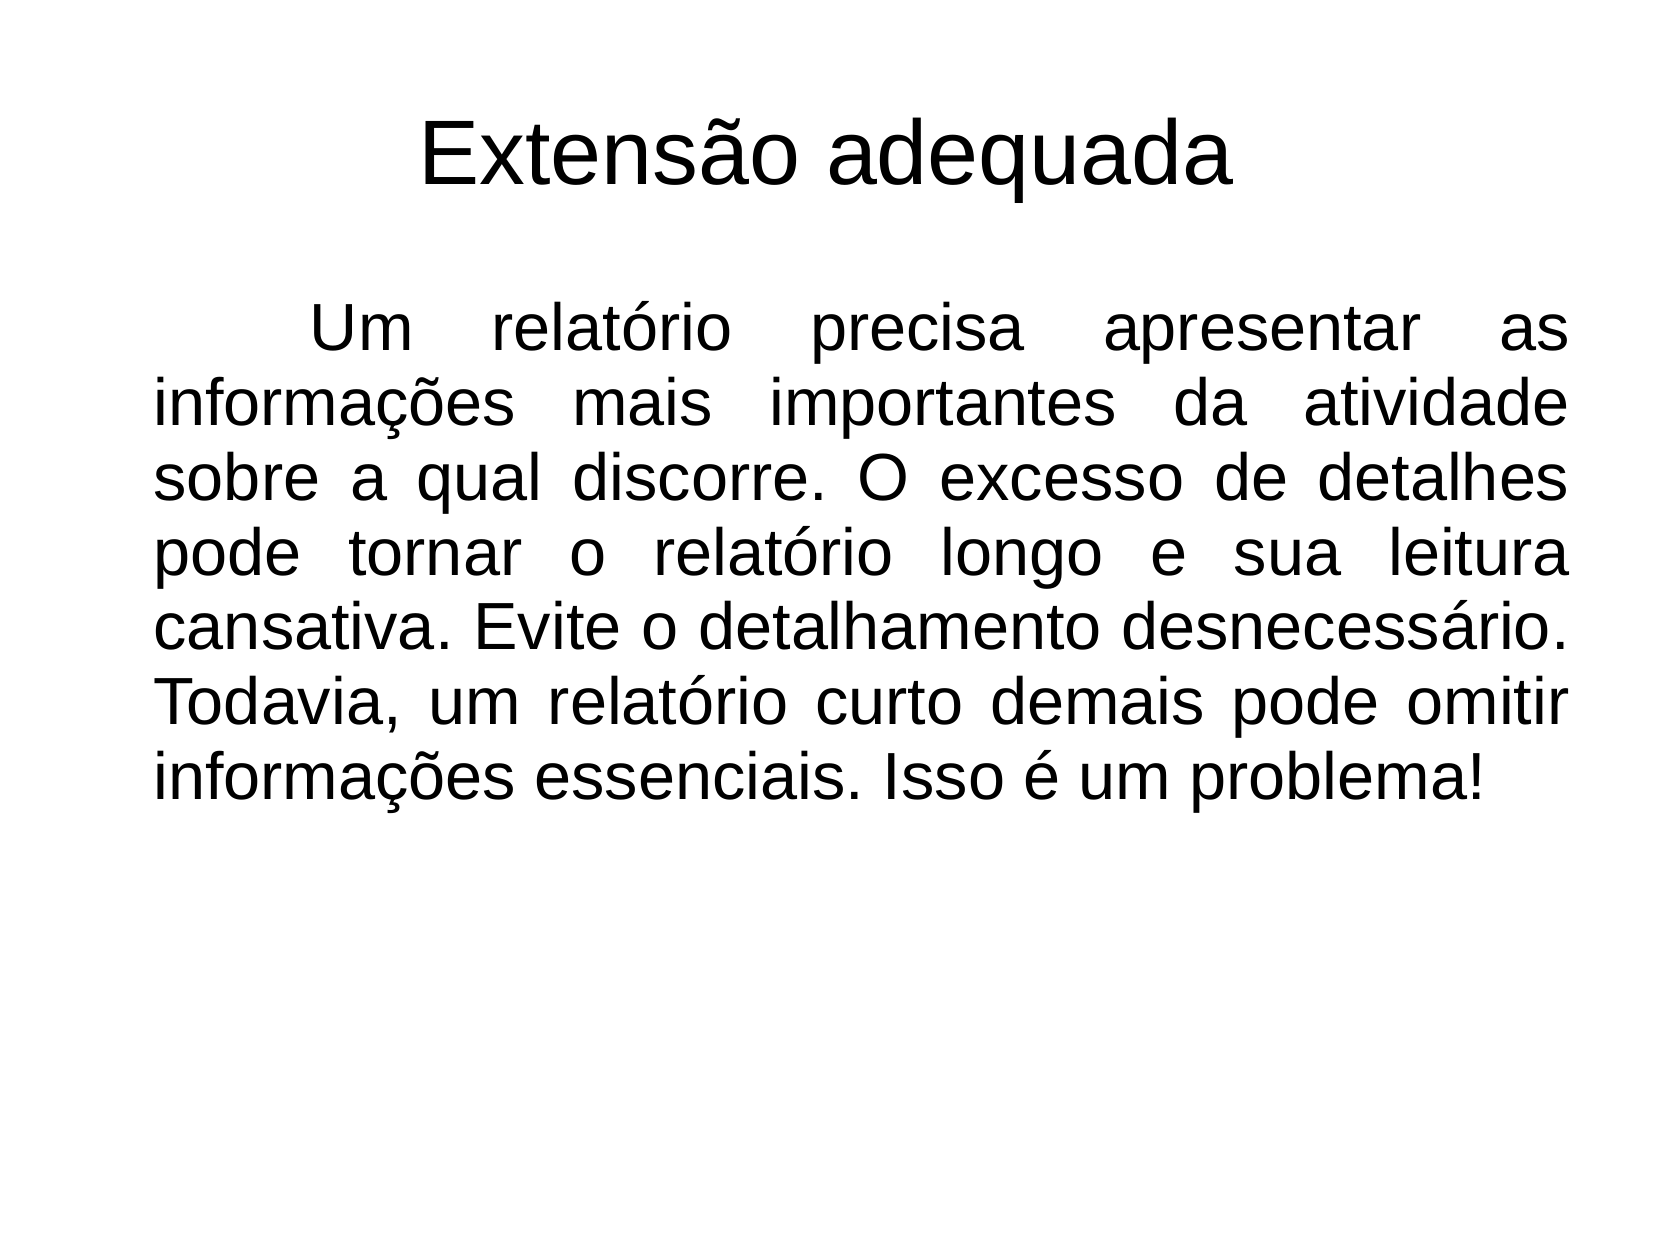

# Extensão adequada
 Um relatório precisa apresentar as informações mais importantes da atividade sobre a qual discorre. O excesso de detalhes pode tornar o relatório longo e sua leitura cansativa. Evite o detalhamento desnecessário. Todavia, um relatório curto demais pode omitir informações essenciais. Isso é um problema!